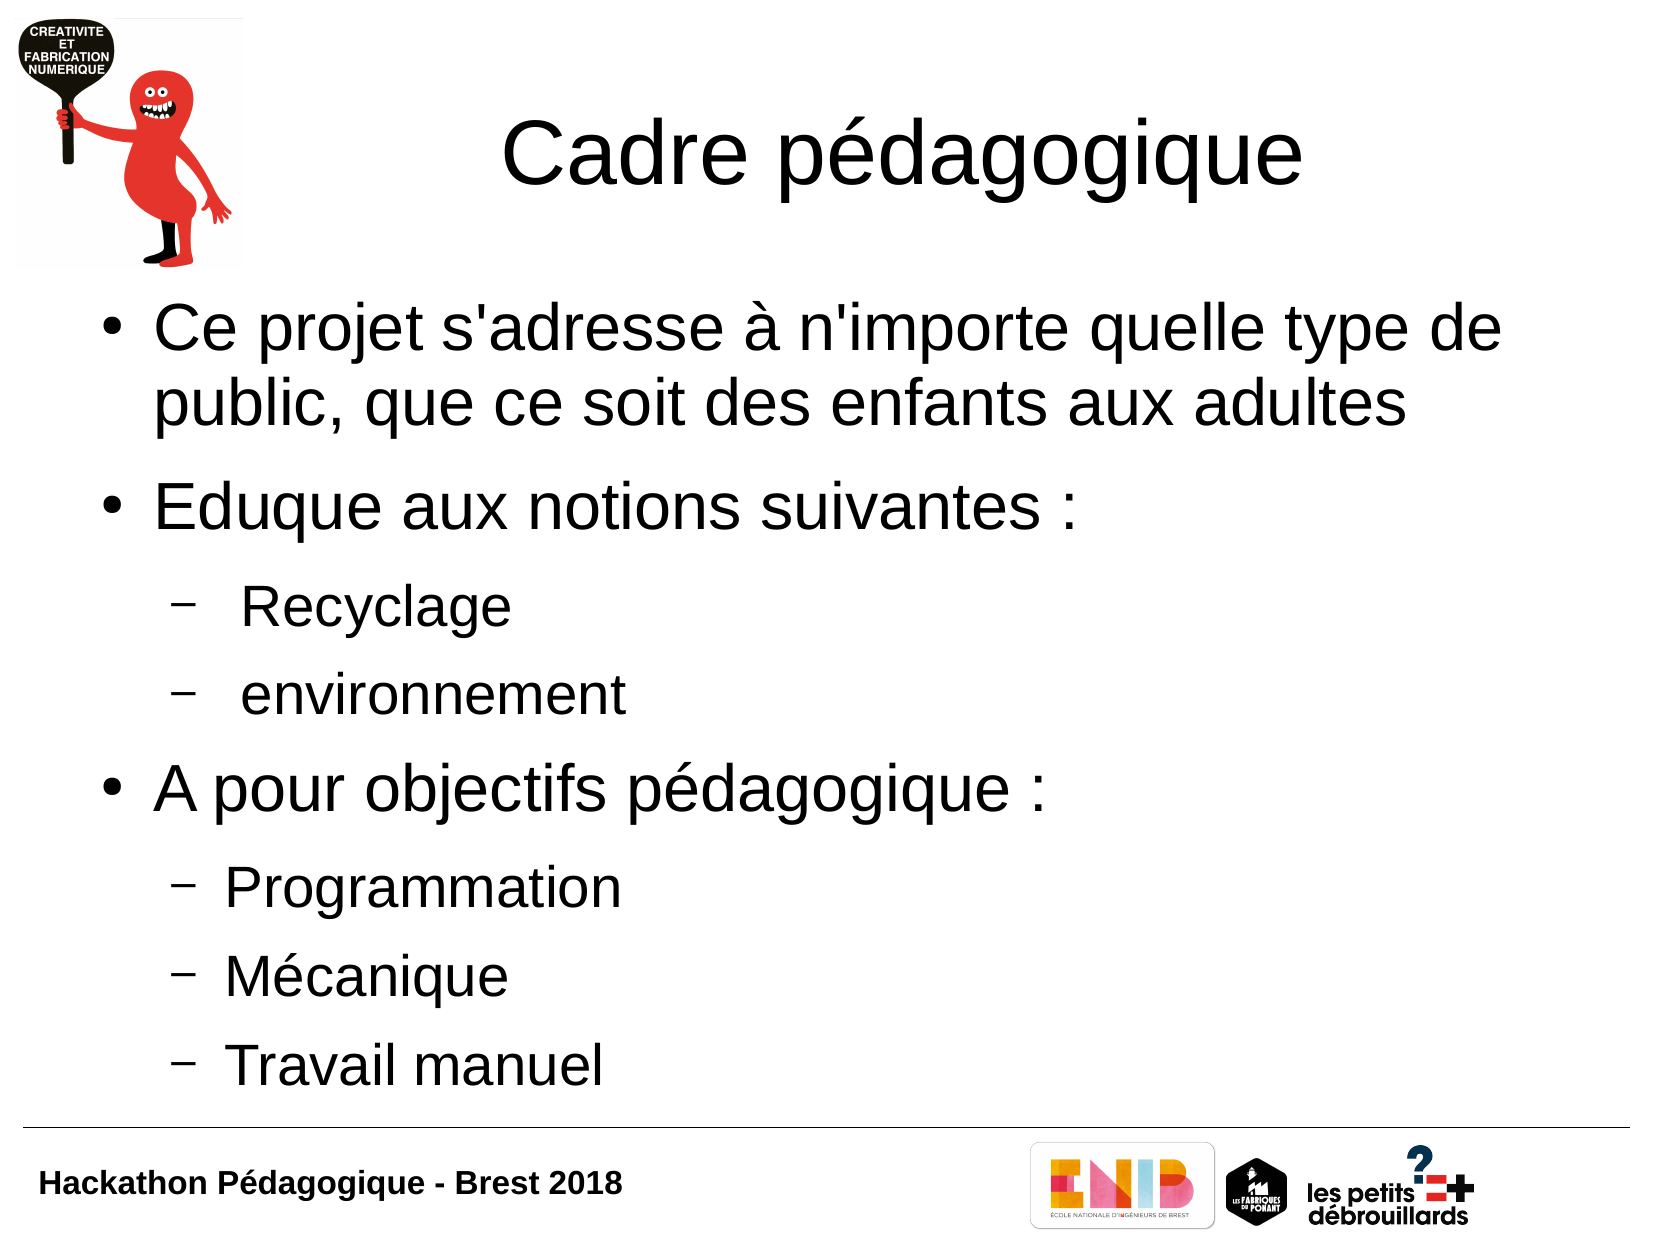

# Cadre pédagogique
Ce projet s'adresse à n'importe quelle type de public, que ce soit des enfants aux adultes
Eduque aux notions suivantes :
 Recyclage
 environnement
A pour objectifs pédagogique :
Programmation
Mécanique
Travail manuel
Hackathon Pédagogique - Brest 2018